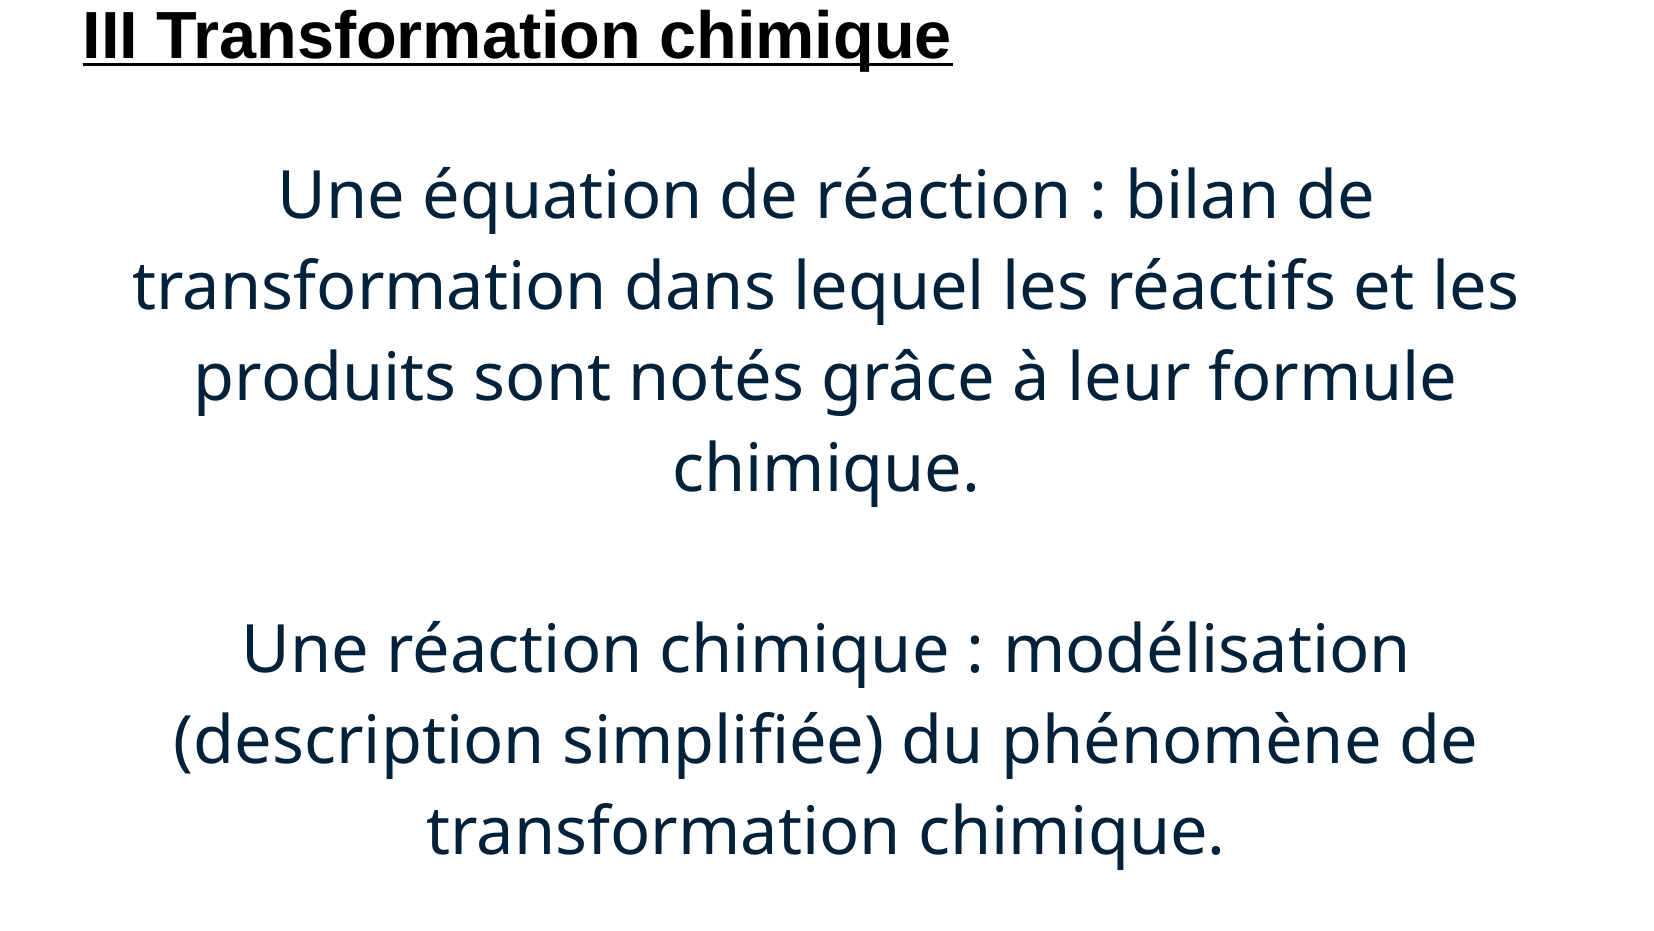

# III Transformation chimique
Une équation de réaction : bilan de transformation dans lequel les réactifs et les produits sont notés grâce à leur formule chimique.
Une réaction chimique : modélisation (description simplifiée) du phénomène de transformation chimique.